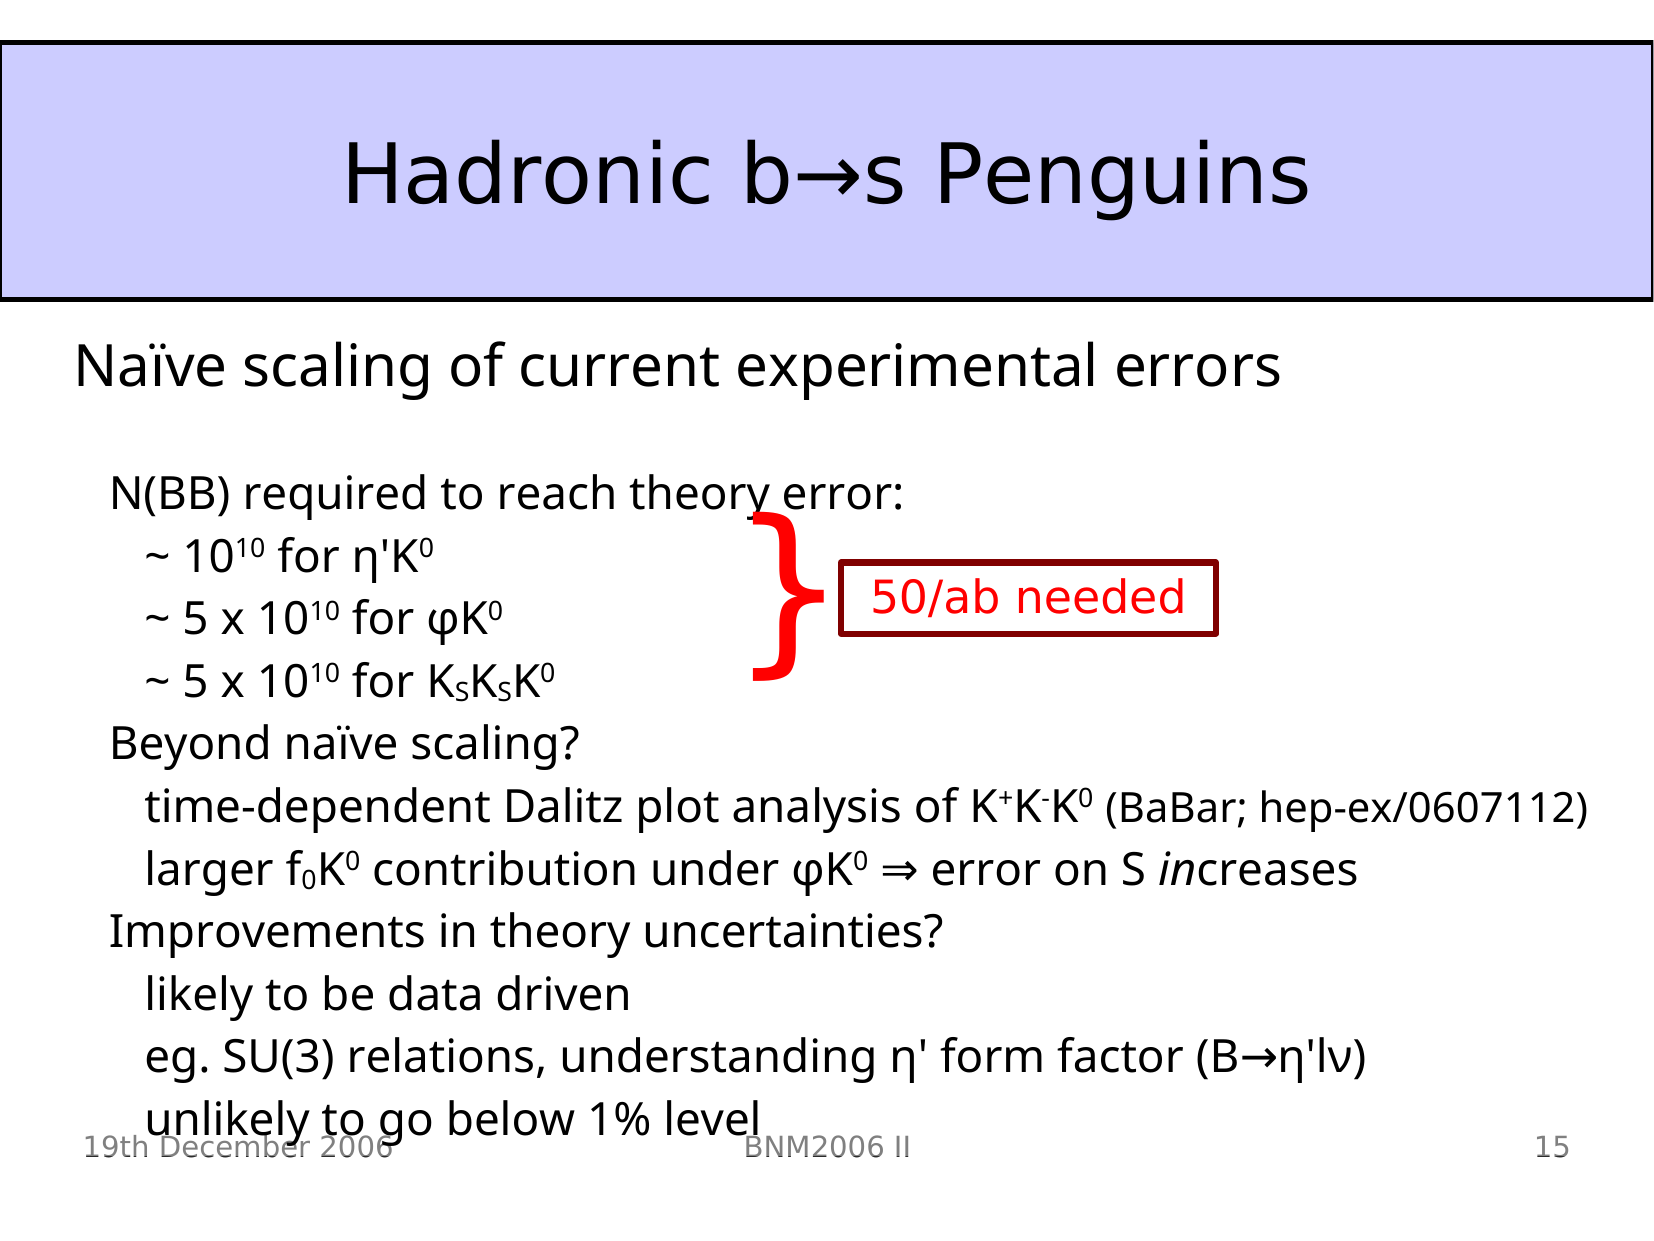

# Hadronic b→s Penguins
Naïve scaling of current experimental errors
N(BB) required to reach theory error:
~ 1010 for η'K0
~ 5 x 1010 for φK0
~ 5 x 1010 for KSKSK0
Beyond naïve scaling?
time-dependent Dalitz plot analysis of K+K-K0 (BaBar; hep-ex/0607112)
larger f0K0 contribution under φK0 ⇒ error on S increases
Improvements in theory uncertainties?
likely to be data driven
eg. SU(3) relations, understanding η' form factor (B→η'lν)
unlikely to go below 1% level
}
50/ab needed
19th December 2006
BNM2006 II
15